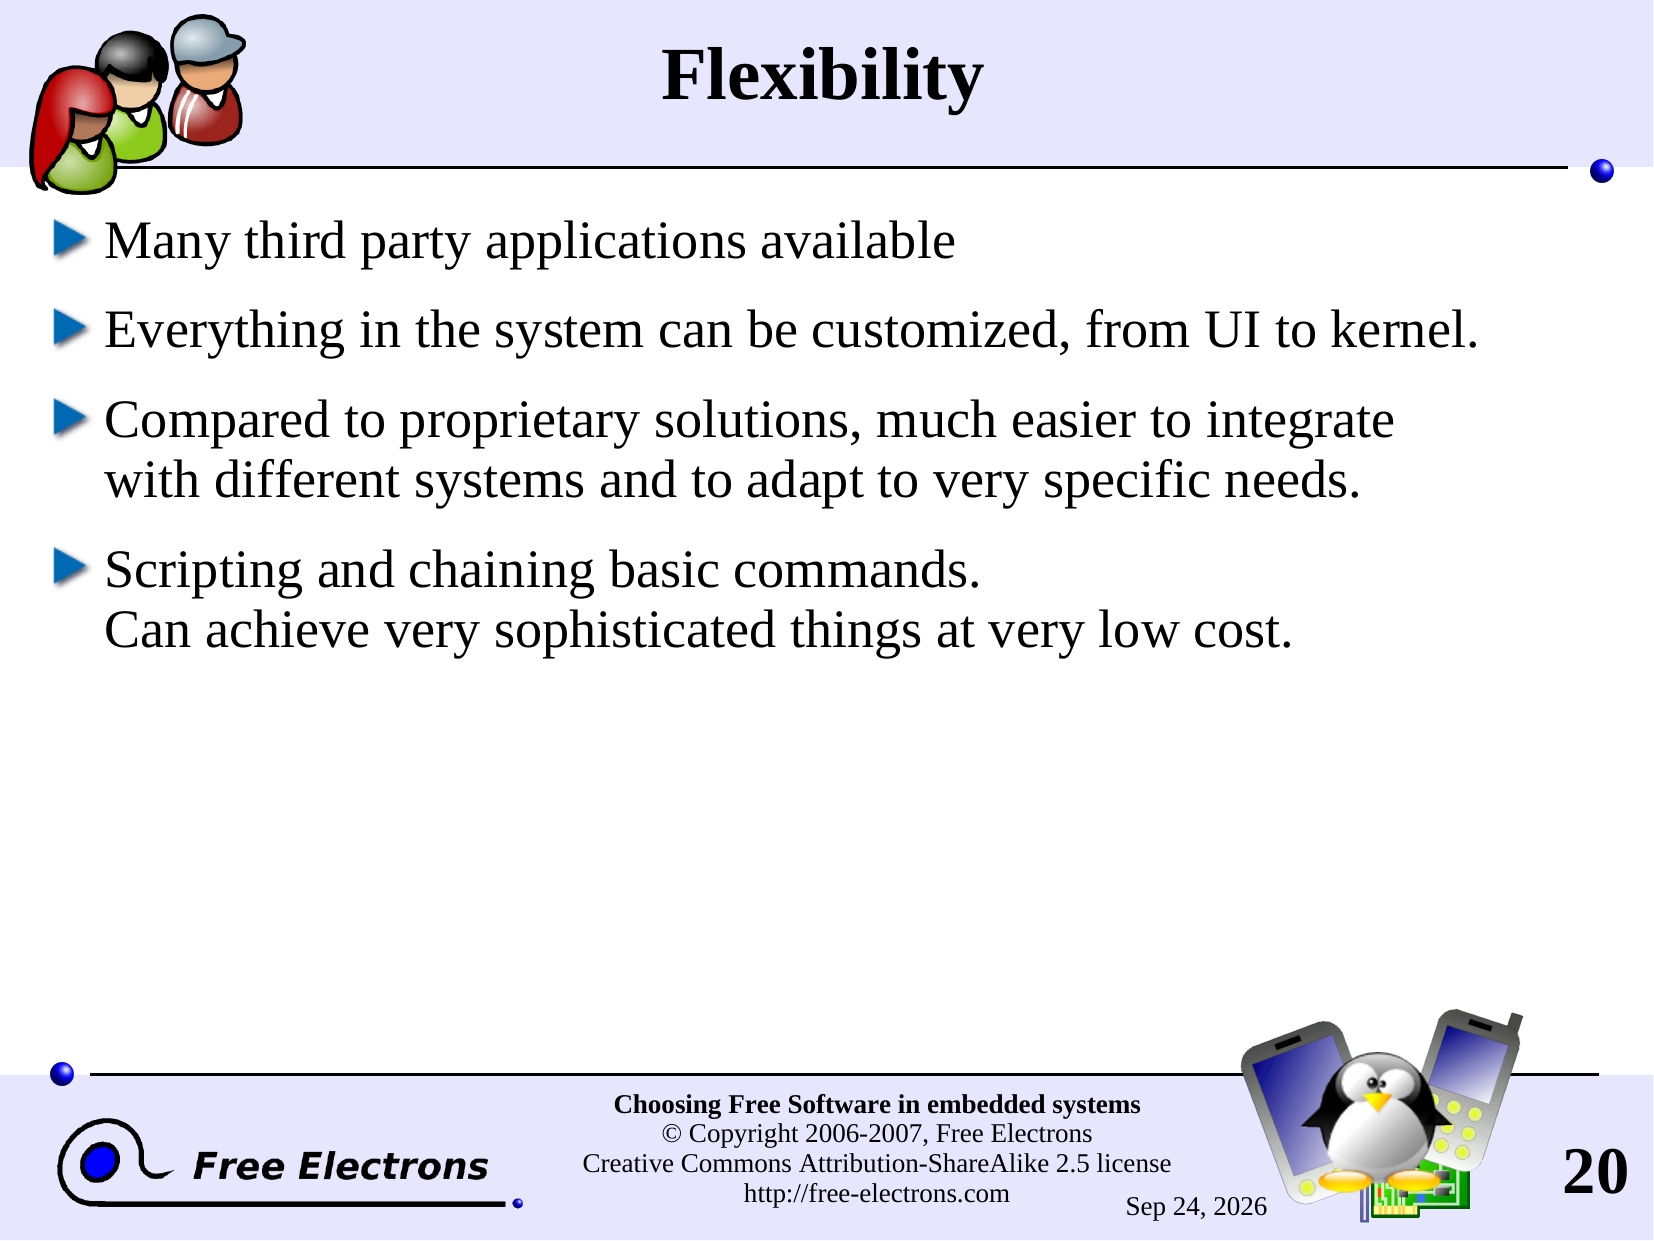

# Flexibility
Many third party applications available
Everything in the system can be customized, from UI to kernel.
Compared to proprietary solutions, much easier to integrate with different systems and to adapt to very specific needs.
Scripting and chaining basic commands.
Can achieve very sophisticated things at very low cost.